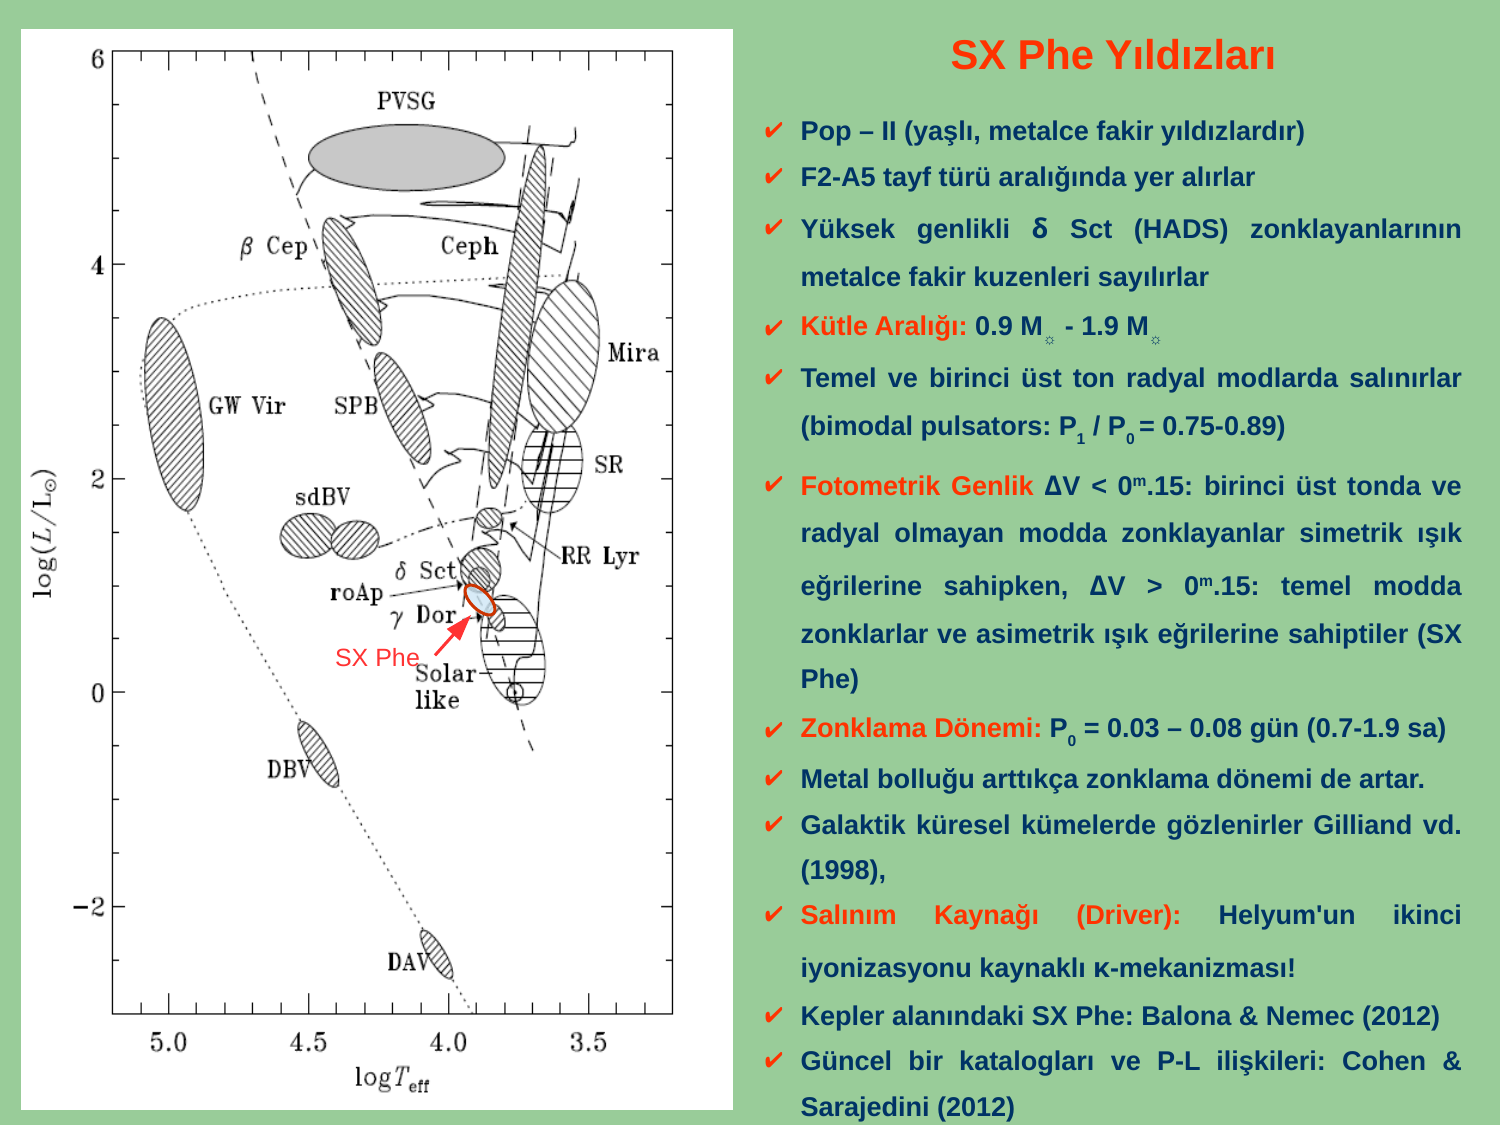

SX Phe Yıldızları
Pop – II (yaşlı, metalce fakir yıldızlardır)
F2-A5 tayf türü aralığında yer alırlar
Yüksek genlikli δ Sct (HADS) zonklayanlarının metalce fakir kuzenleri sayılırlar
Kütle Aralığı: 0.9 M☼ - 1.9 M☼
Temel ve birinci üst ton radyal modlarda salınırlar (bimodal pulsators: P1 / P0 = 0.75-0.89)
Fotometrik Genlik ΔV < 0m.15: birinci üst tonda ve radyal olmayan modda zonklayanlar simetrik ışık eğrilerine sahipken, ΔV > 0m.15: temel modda zonklarlar ve asimetrik ışık eğrilerine sahiptiler (SX Phe)
Zonklama Dönemi: P0 = 0.03 – 0.08 gün (0.7-1.9 sa)
Metal bolluğu arttıkça zonklama dönemi de artar.
Galaktik küresel kümelerde gözlenirler Gilliand vd. (1998),
Salınım Kaynağı (Driver): Helyum'un ikinci iyonizasyonu kaynaklı κ-mekanizması!
Kepler alanındaki SX Phe: Balona & Nemec (2012)
Güncel bir katalogları ve P-L ilişkileri: Cohen & Sarajedini (2012)
SX Phe